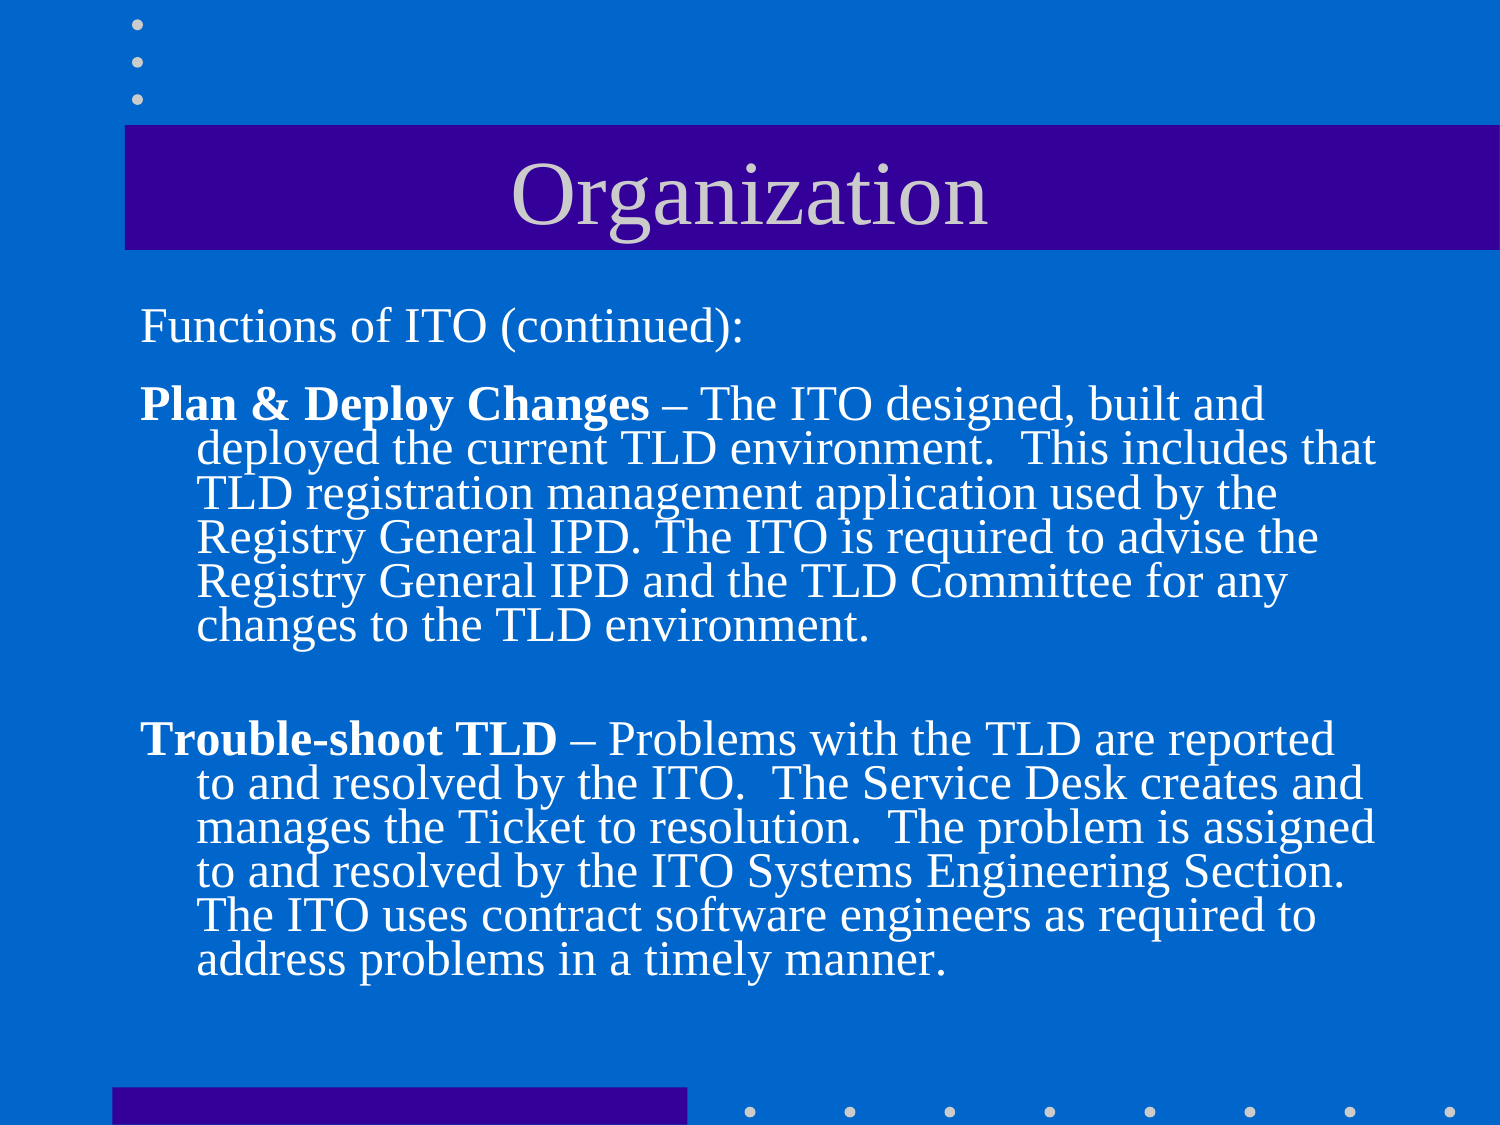

# Organization
Functions of ITO (continued):
Plan & Deploy Changes – The ITO designed, built and deployed the current TLD environment. This includes that TLD registration management application used by the Registry General IPD. The ITO is required to advise the Registry General IPD and the TLD Committee for any changes to the TLD environment.
Trouble-shoot TLD – Problems with the TLD are reported to and resolved by the ITO. The Service Desk creates and manages the Ticket to resolution. The problem is assigned to and resolved by the ITO Systems Engineering Section. The ITO uses contract software engineers as required to address problems in a timely manner.